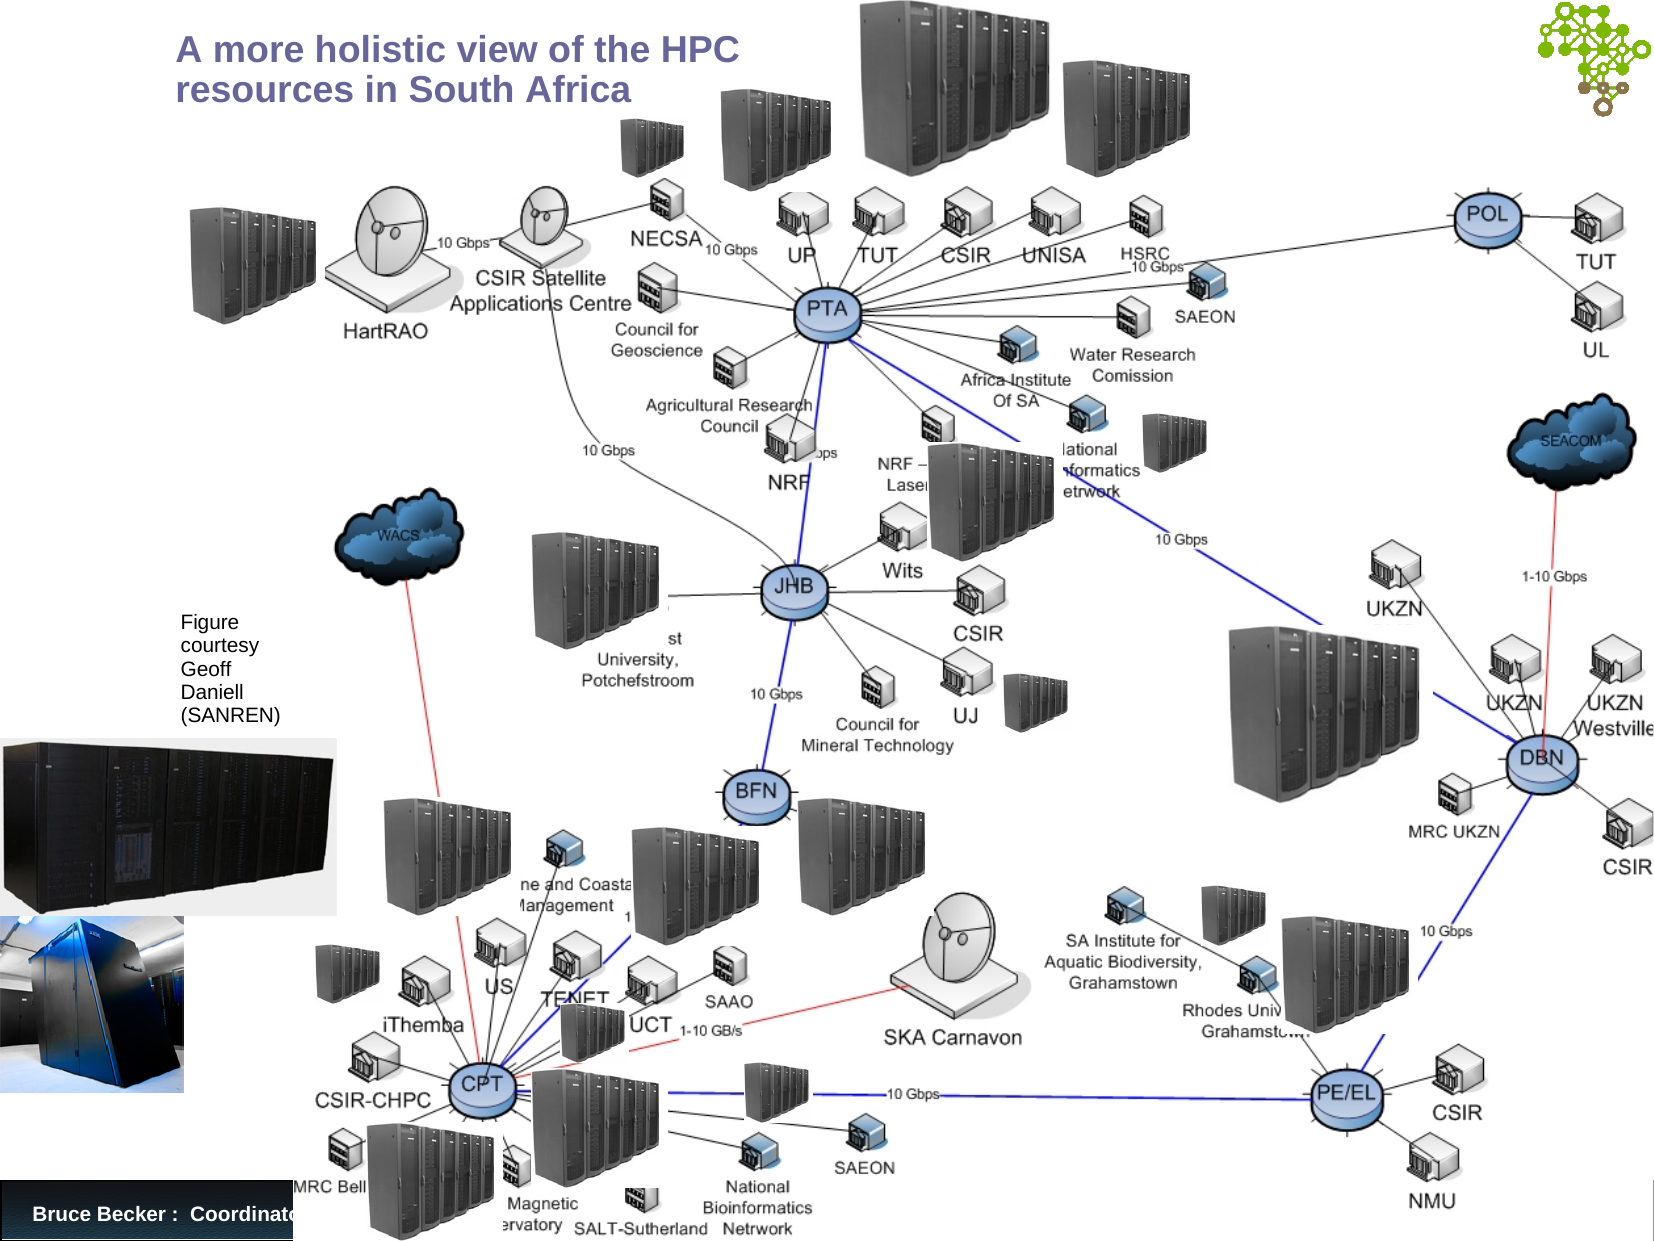

# A more holistic view of the HPC resources in South Africa
Figure courtesy Geoff Daniell
(SANREN)‏
16